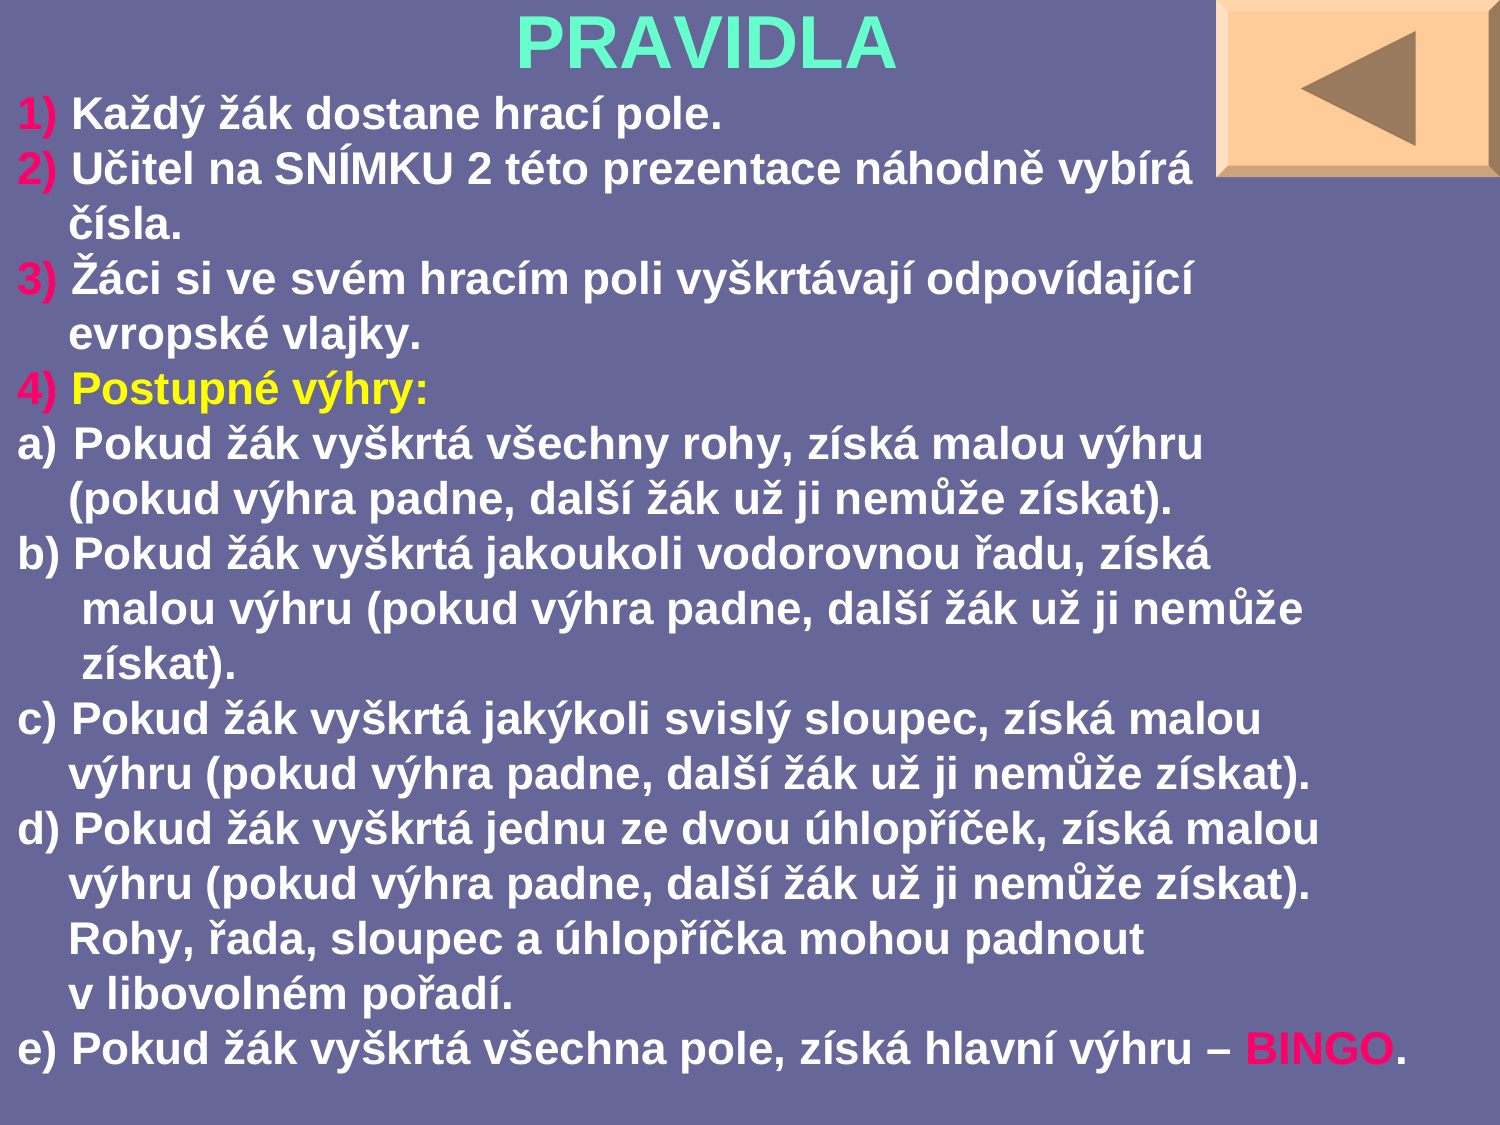

PRAVIDLA
1) Každý žák dostane hrací pole.
2) Učitel na SNÍMKU 2 této prezentace náhodně vybírá
 čísla.
3) Žáci si ve svém hracím poli vyškrtávají odpovídající
 evropské vlajky.
4) Postupné výhry:
Pokud žák vyškrtá všechny rohy, získá malou výhru
 (pokud výhra padne, další žák už ji nemůže získat).
b) Pokud žák vyškrtá jakoukoli vodorovnou řadu, získá
 malou výhru (pokud výhra padne, další žák už ji nemůže
 získat).
c) Pokud žák vyškrtá jakýkoli svislý sloupec, získá malou
 výhru (pokud výhra padne, další žák už ji nemůže získat).
d) Pokud žák vyškrtá jednu ze dvou úhlopříček, získá malou
 výhru (pokud výhra padne, další žák už ji nemůže získat).
 Rohy, řada, sloupec a úhlopříčka mohou padnout
 v libovolném pořadí.
e) Pokud žák vyškrtá všechna pole, získá hlavní výhru – BINGO.